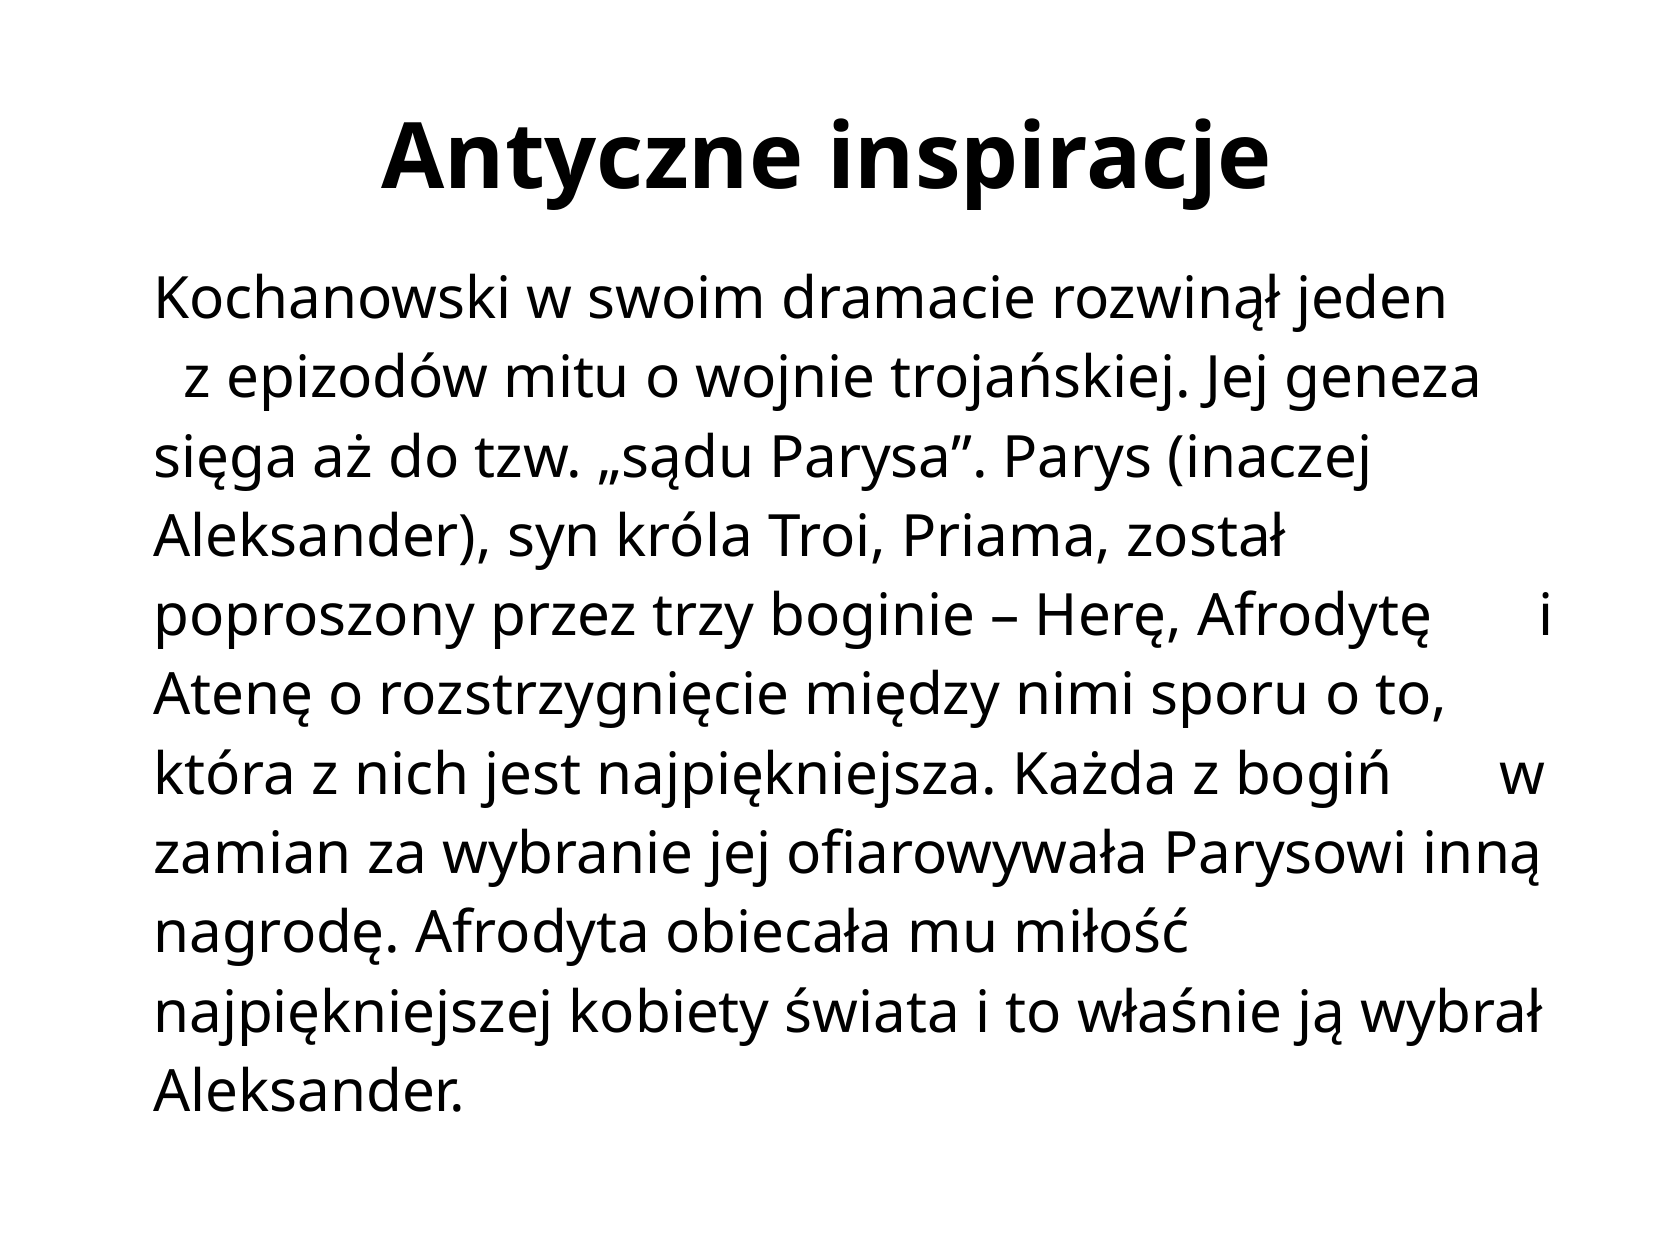

# Antyczne inspiracje
Kochanowski w swoim dramacie rozwinął jeden z epizodów mitu o wojnie trojańskiej. Jej geneza sięga aż do tzw. „sądu Parysa”. Parys (inaczej Aleksander), syn króla Troi, Priama, został poproszony przez trzy boginie – Herę, Afrodytę i Atenę o rozstrzygnięcie między nimi sporu o to, która z nich jest najpiękniejsza. Każda z bogiń w zamian za wybranie jej ofiarowywała Parysowi inną nagrodę. Afrodyta obiecała mu miłość najpiękniejszej kobiety świata i to właśnie ją wybrał Aleksander.